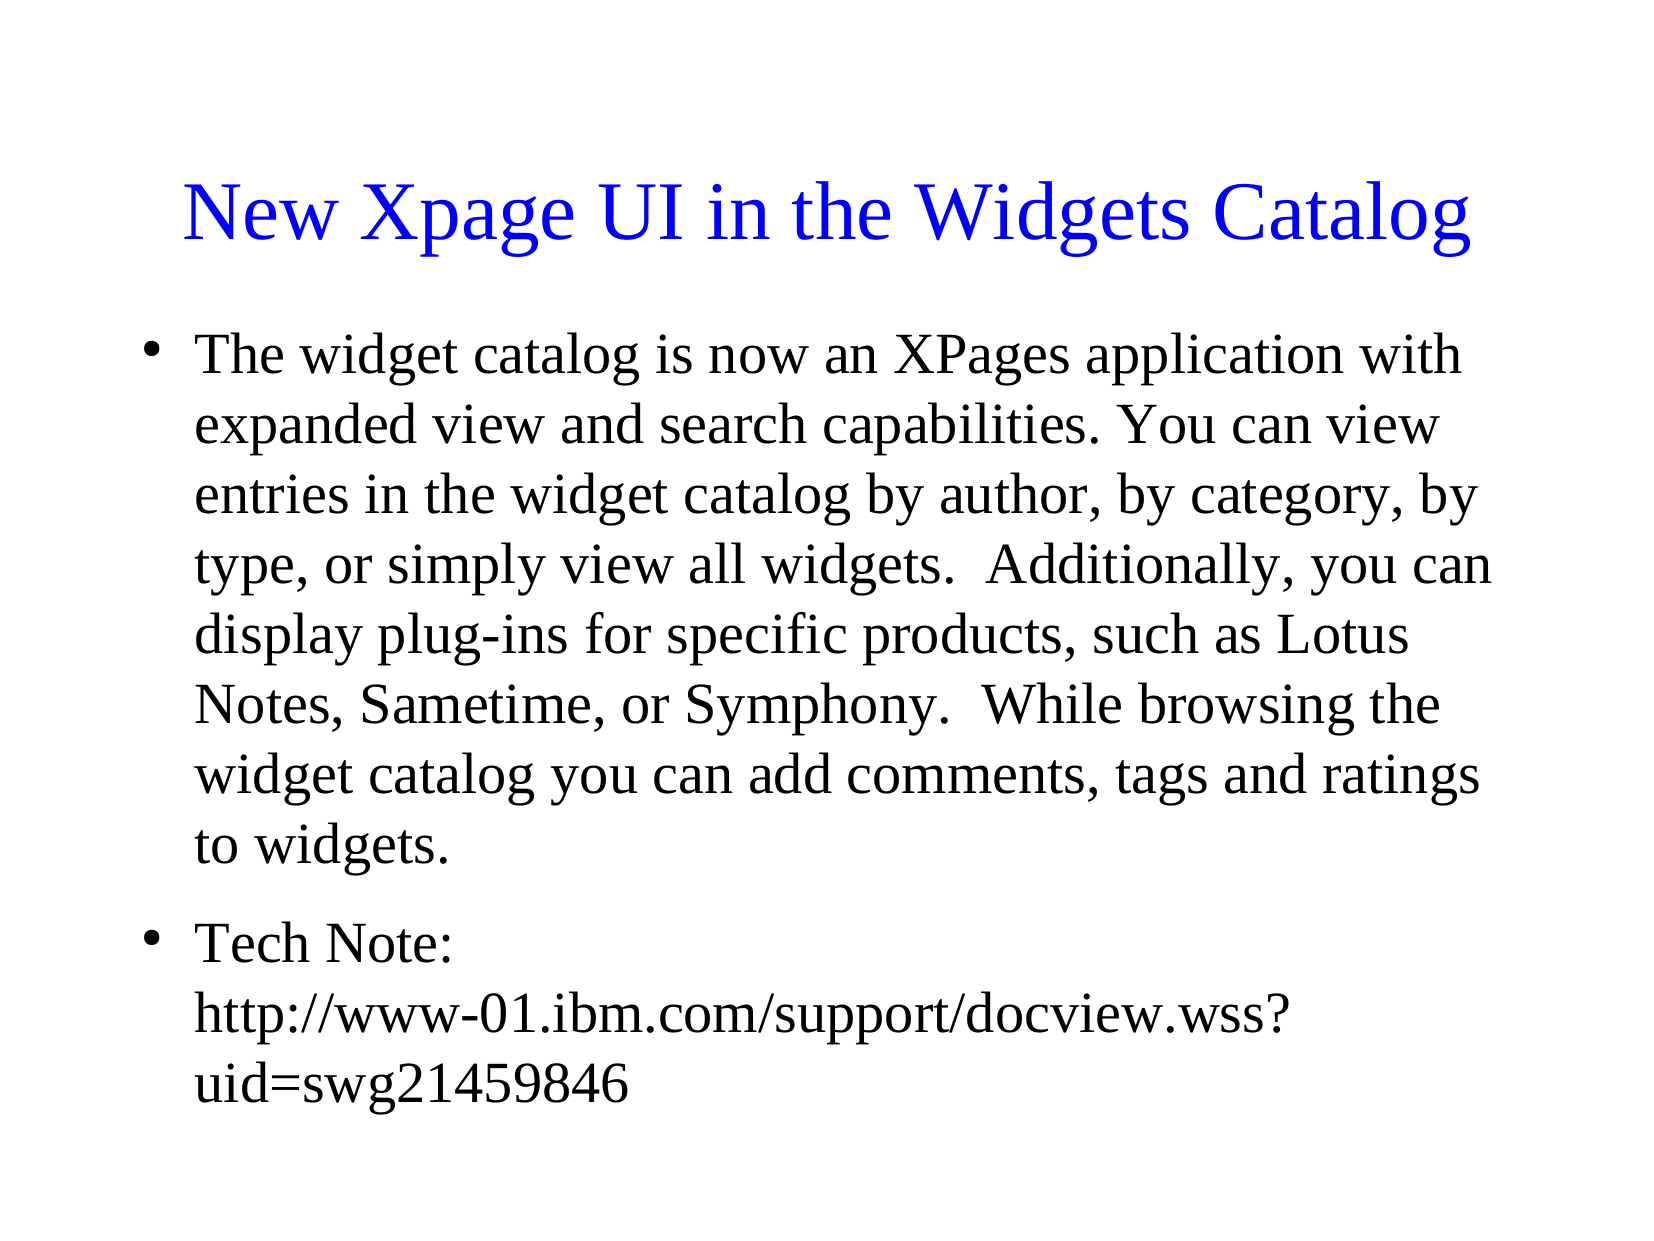

# New Xpage UI in the Widgets Catalog
The widget catalog is now an XPages application with expanded view and search capabilities. You can view entries in the widget catalog by author, by category, by type, or simply view all widgets. Additionally, you can display plug-ins for specific products, such as Lotus Notes, Sametime, or Symphony. While browsing the widget catalog you can add comments, tags and ratings to widgets.
Tech Note: http://www-01.ibm.com/support/docview.wss?uid=swg21459846